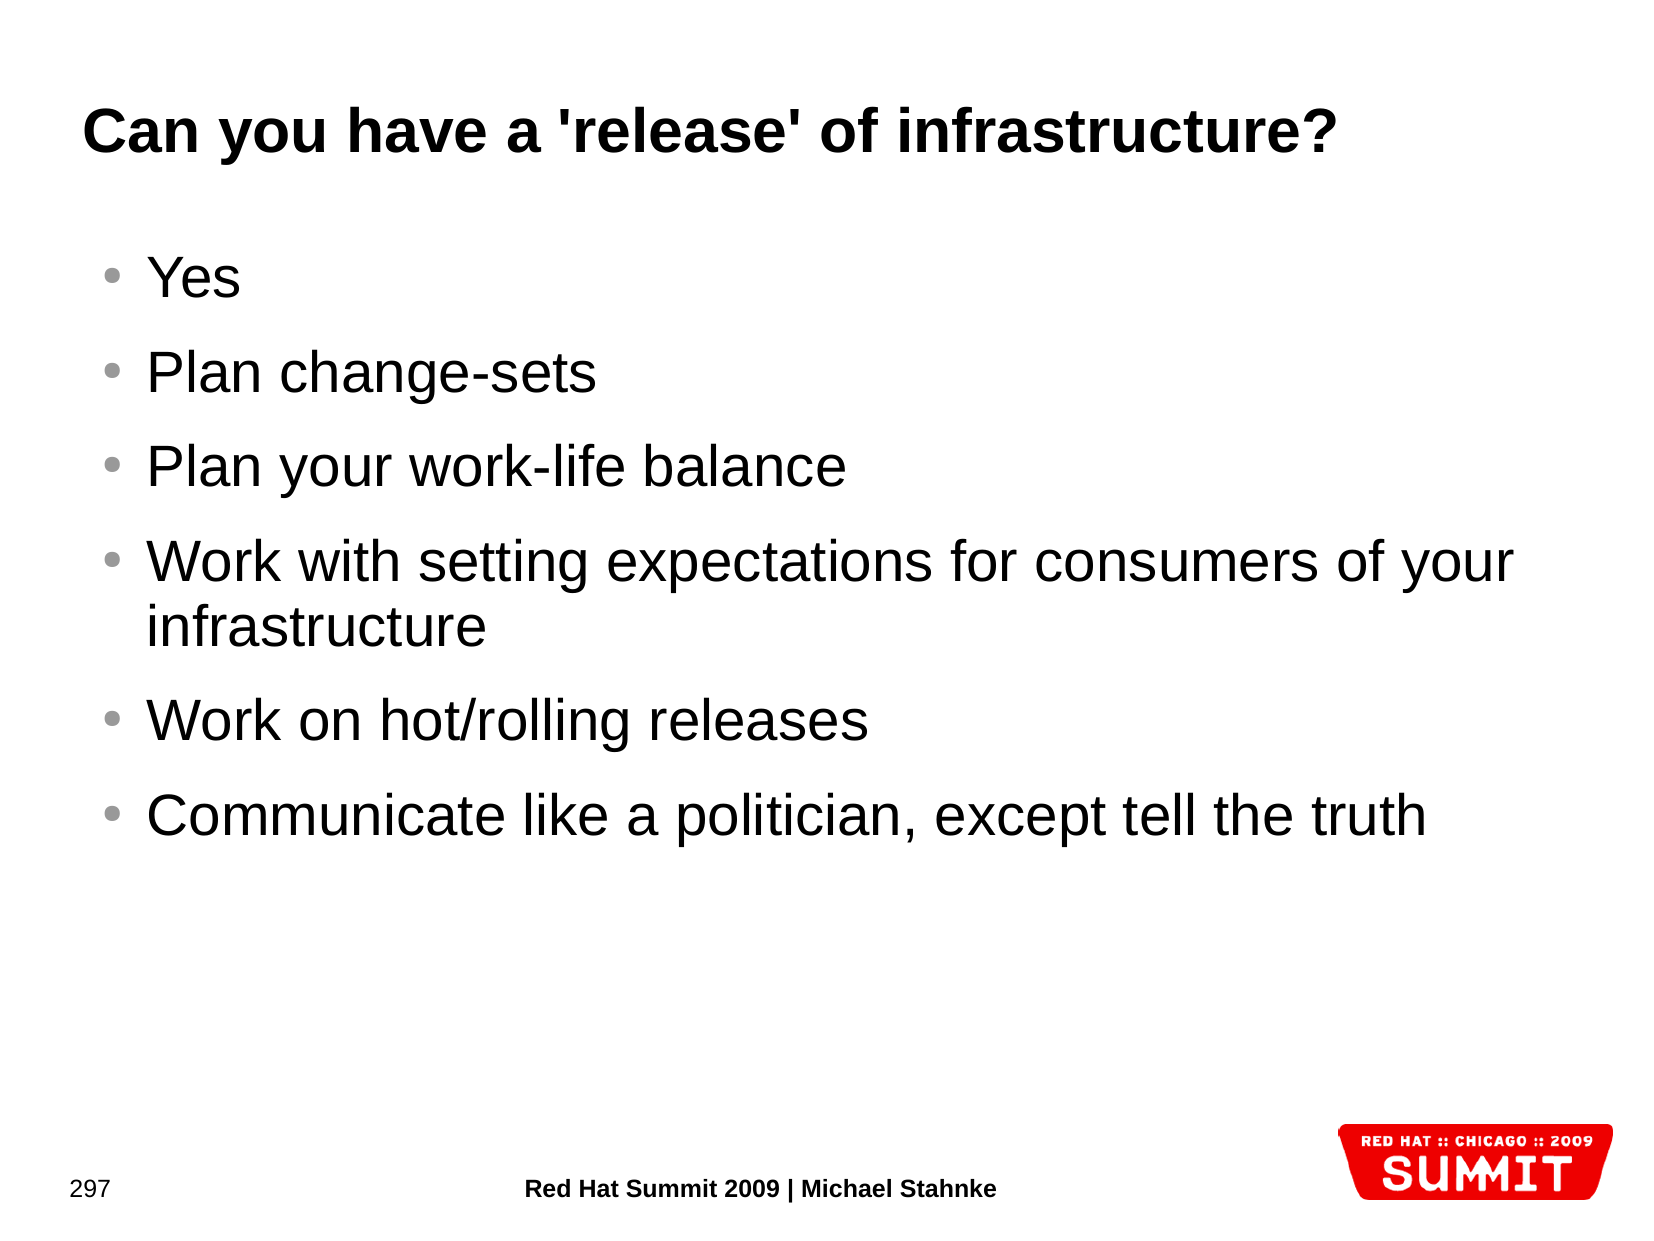

# Can you have a 'release' of infrastructure?
Yes
Plan change-sets
Plan your work-life balance
Work with setting expectations for consumers of your infrastructure
Work on hot/rolling releases
Communicate like a politician, except tell the truth